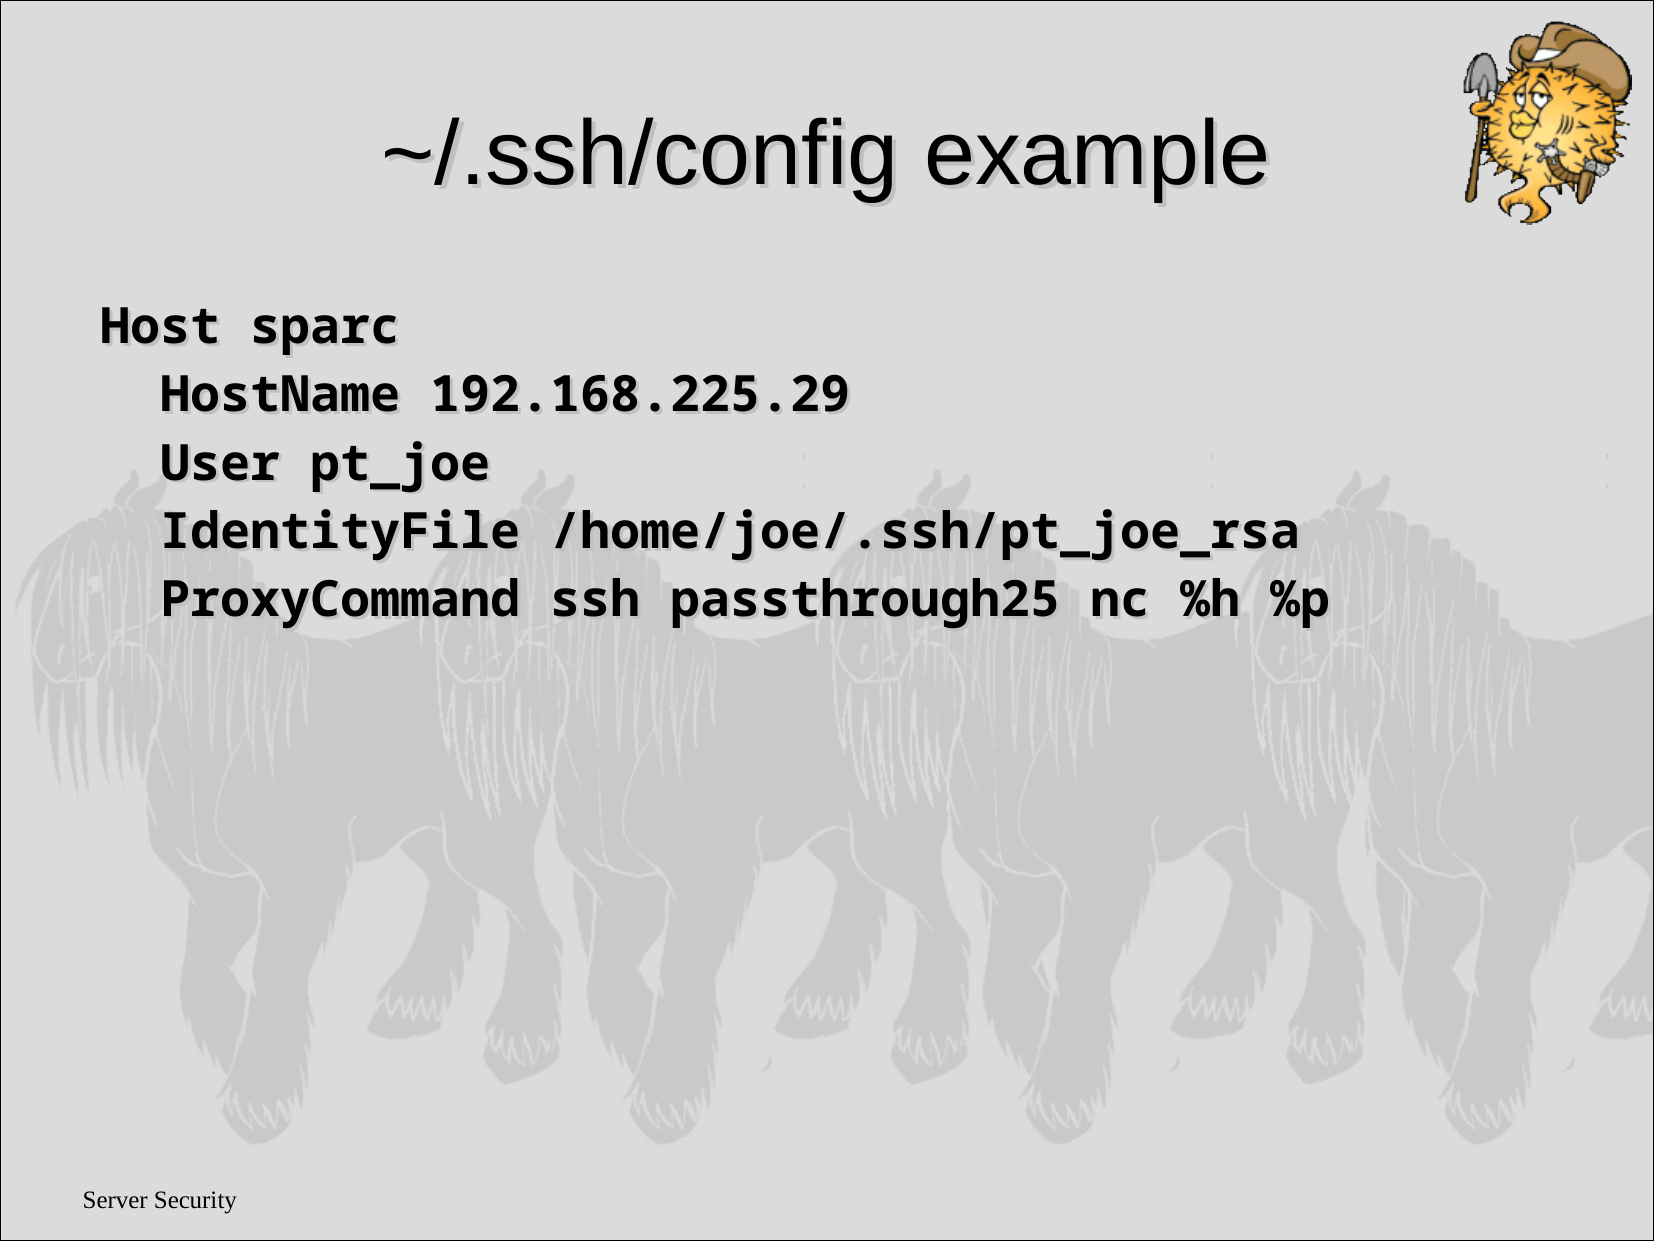

# ~/.ssh/config example
Host sparc
 HostName 192.168.225.29
 User pt_joe
 IdentityFile /home/joe/.ssh/pt_joe_rsa
 ProxyCommand ssh passthrough25 nc %h %p